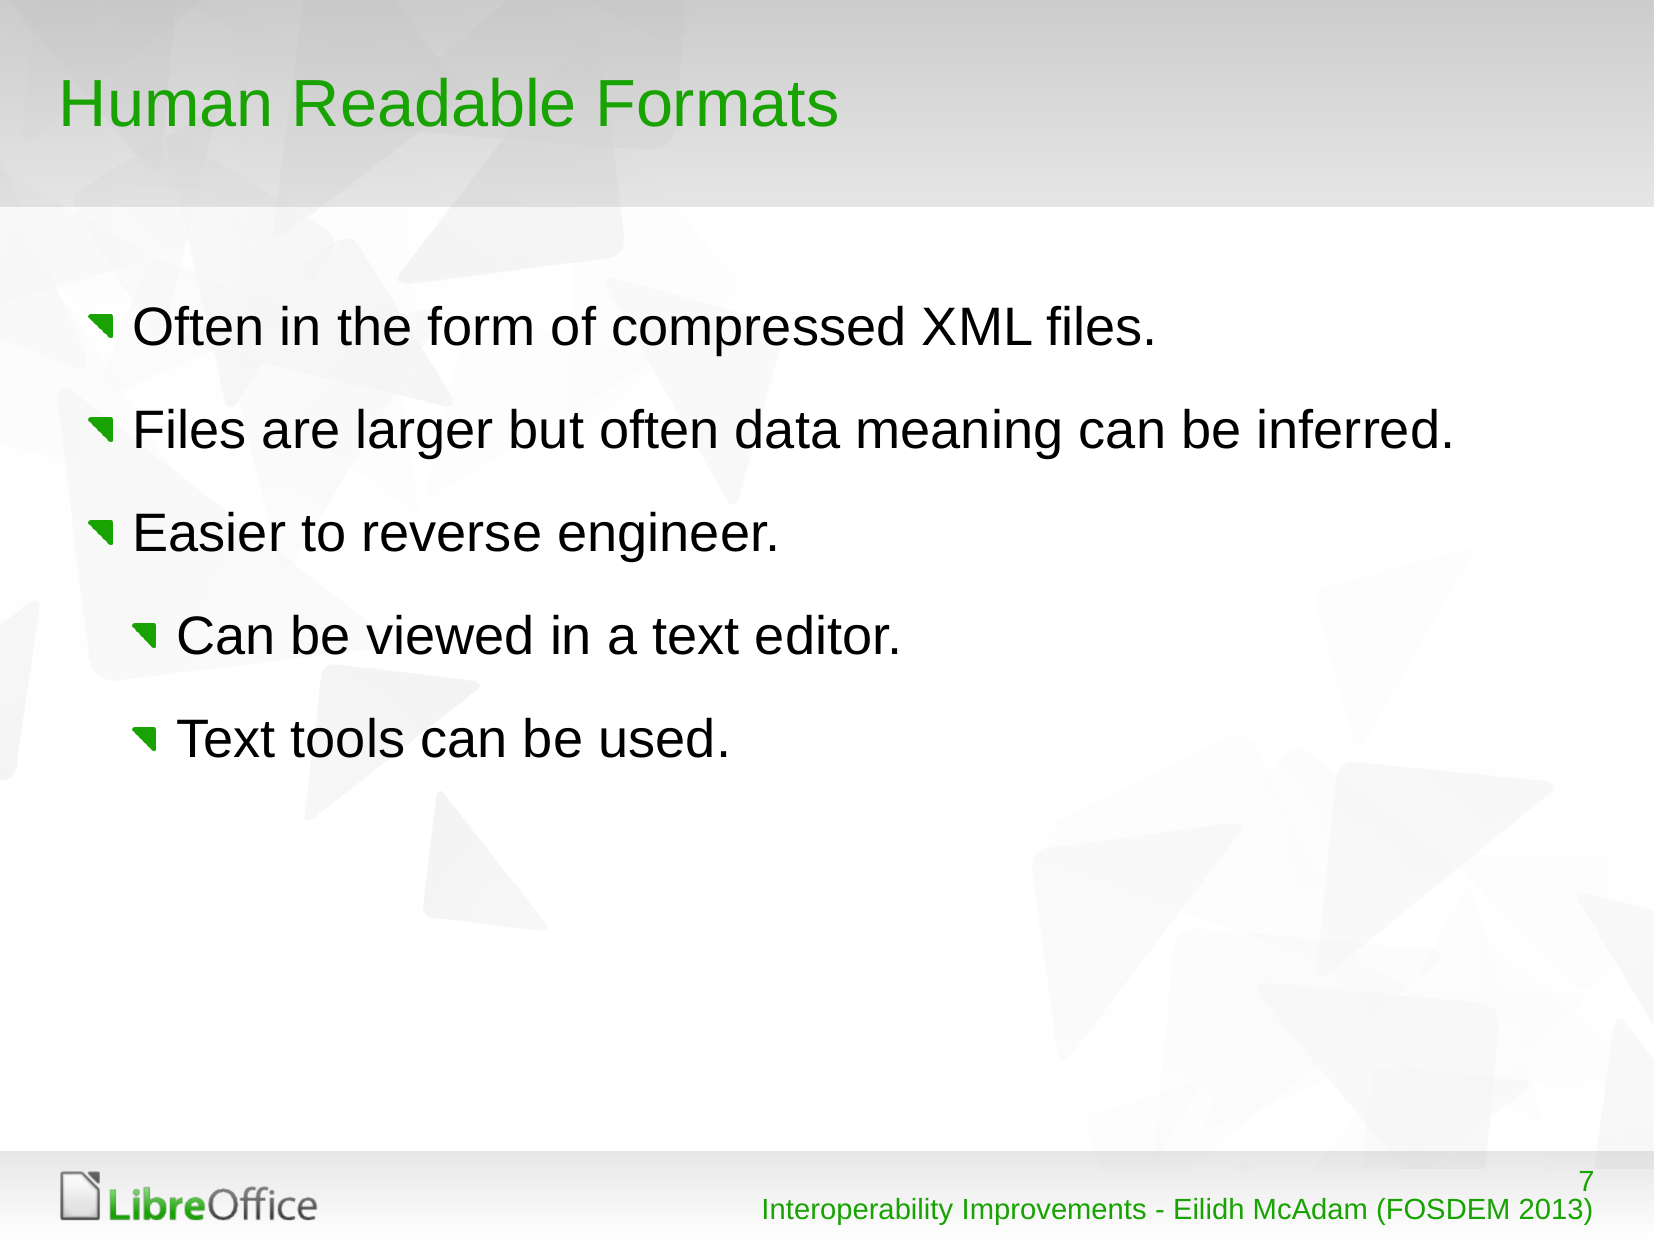

# Human Readable Formats
Often in the form of compressed XML files.
Files are larger but often data meaning can be inferred.
Easier to reverse engineer.
Can be viewed in a text editor.
Text tools can be used.
7
Interoperability Improvements - Eilidh McAdam (FOSDEM 2013)